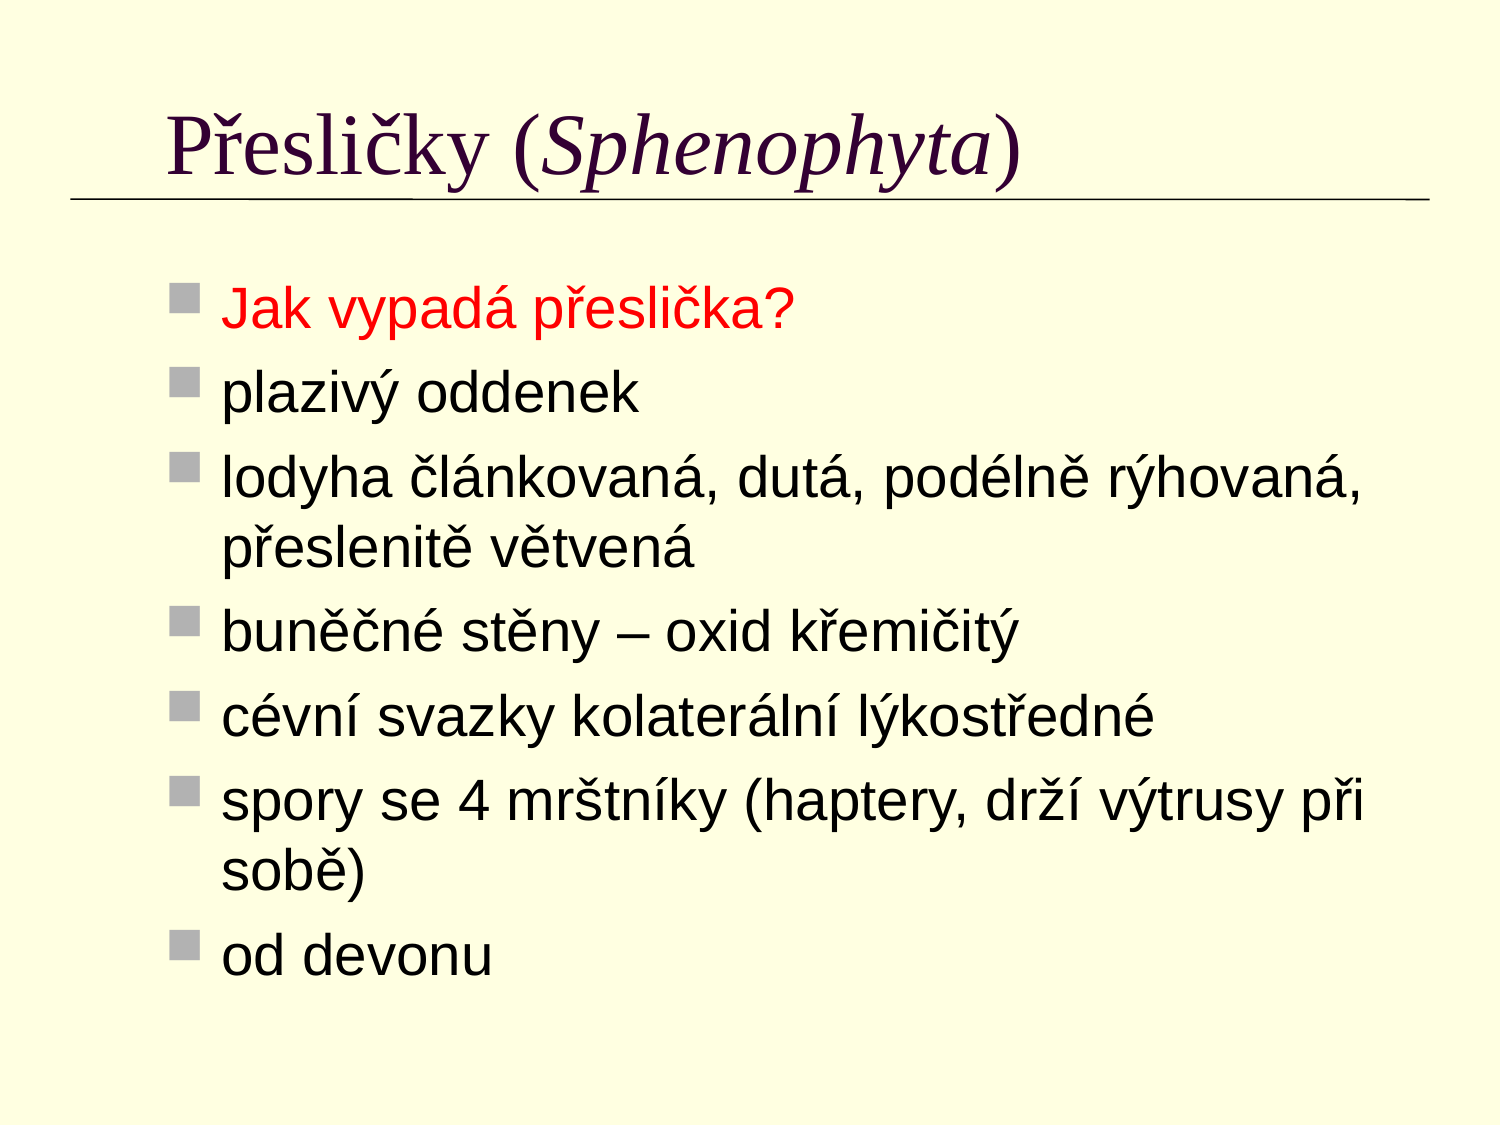

# Přesličky (Sphenophyta)
Jak vypadá přeslička?
plazivý oddenek
lodyha článkovaná, dutá, podélně rýhovaná, přeslenitě větvená
buněčné stěny – oxid křemičitý
cévní svazky kolaterální lýkostředné
spory se 4 mrštníky (haptery, drží výtrusy při sobě)
od devonu